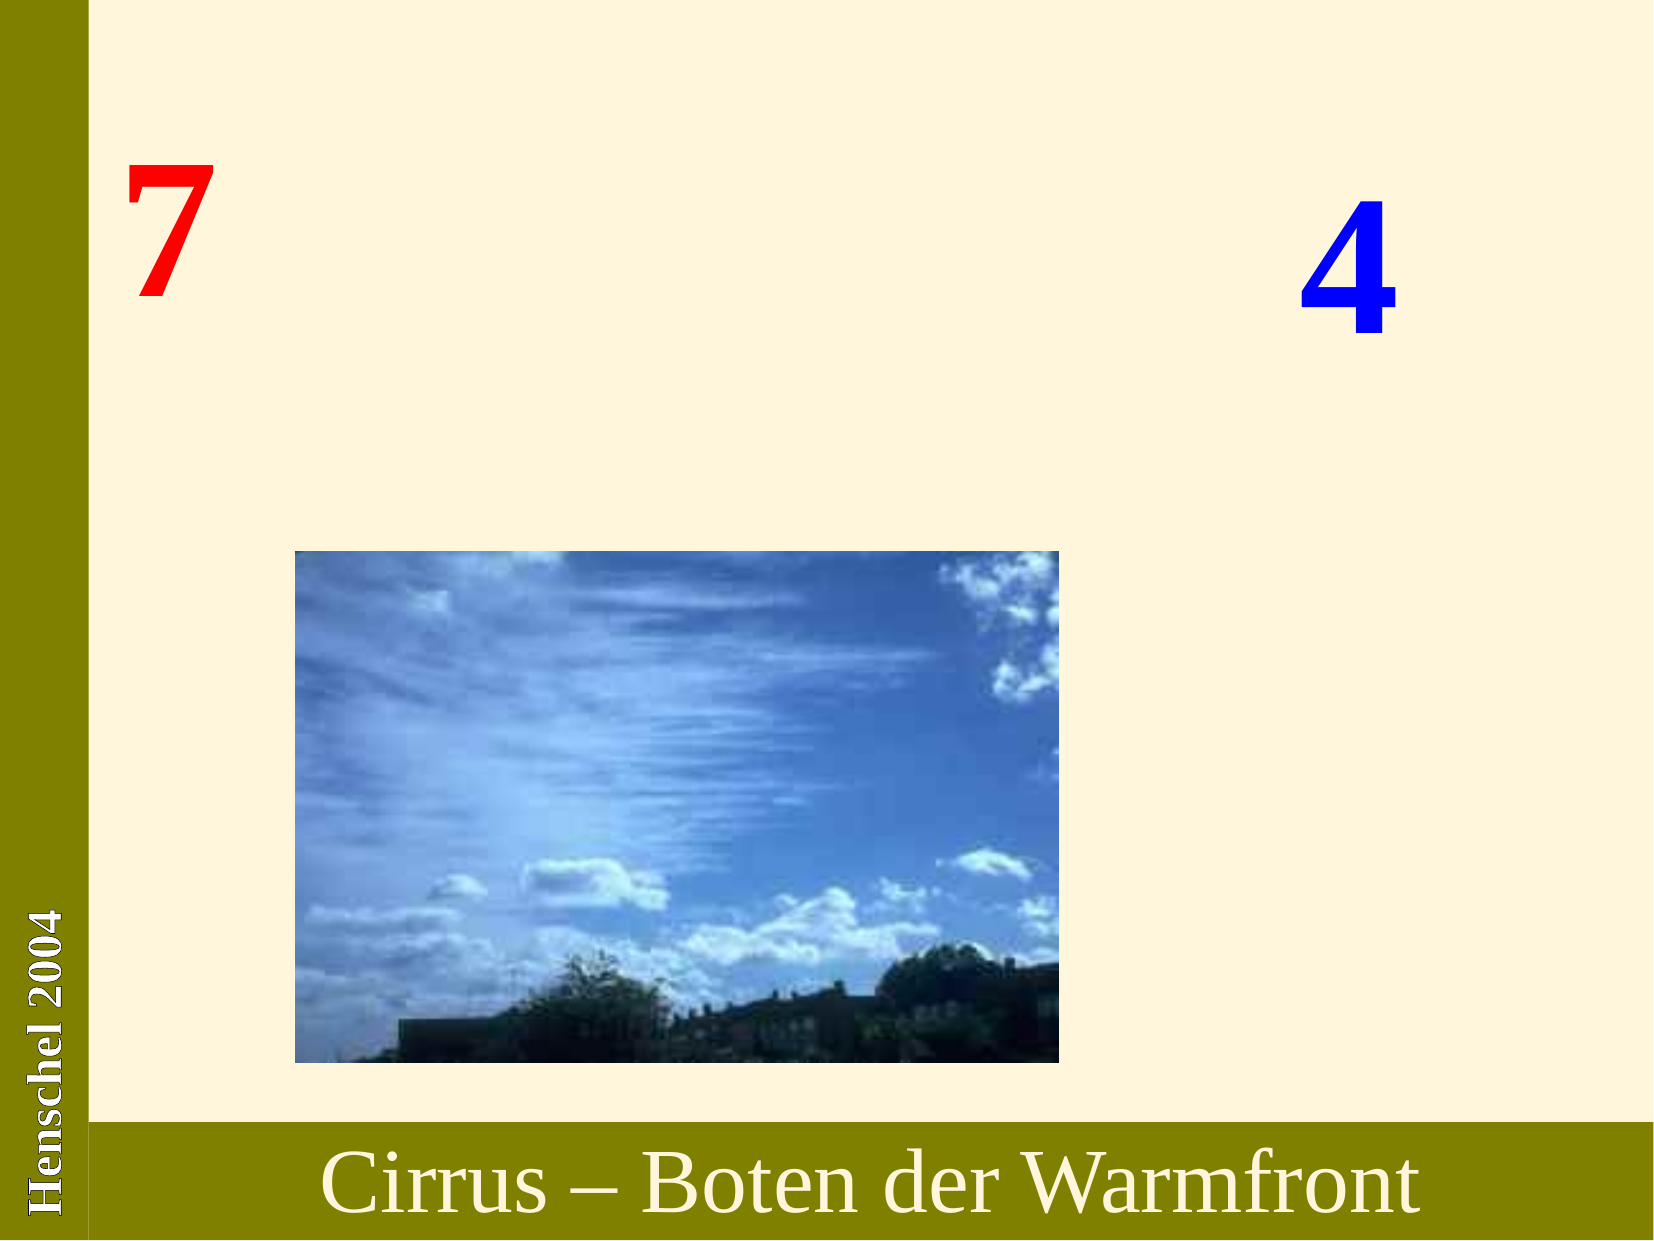

7
# Cirrus – Boten der Warmfront